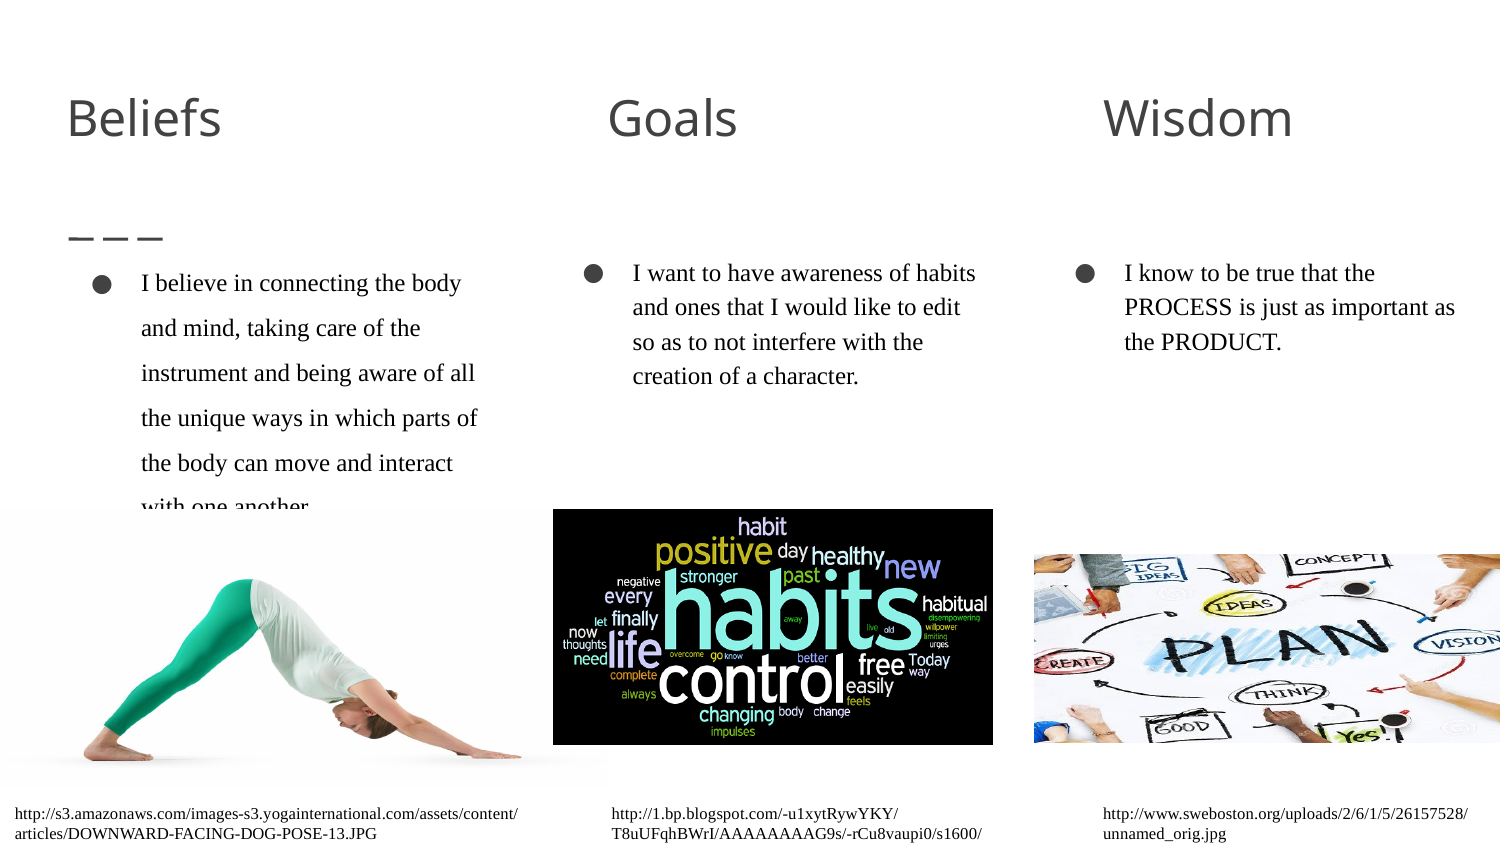

# Beliefs
Goals
Wisdom
I believe in connecting the body and mind, taking care of the instrument and being aware of all the unique ways in which parts of the body can move and interact with one another.
I want to have awareness of habits and ones that I would like to edit so as to not interfere with the creation of a character.
I know to be true that the PROCESS is just as important as the PRODUCT.
http://s3.amazonaws.com/images-s3.yogainternational.com/assets/content/articles/DOWNWARD-FACING-DOG-POSE-13.JPG
http://1.bp.blogspot.com/-u1xytRywYKY/T8uUFqhBWrI/AAAAAAAAG9s/-rCu8vaupi0/s1600/habits-wordle1.jpg
http://www.sweboston.org/uploads/2/6/1/5/26157528/unnamed_orig.jpg